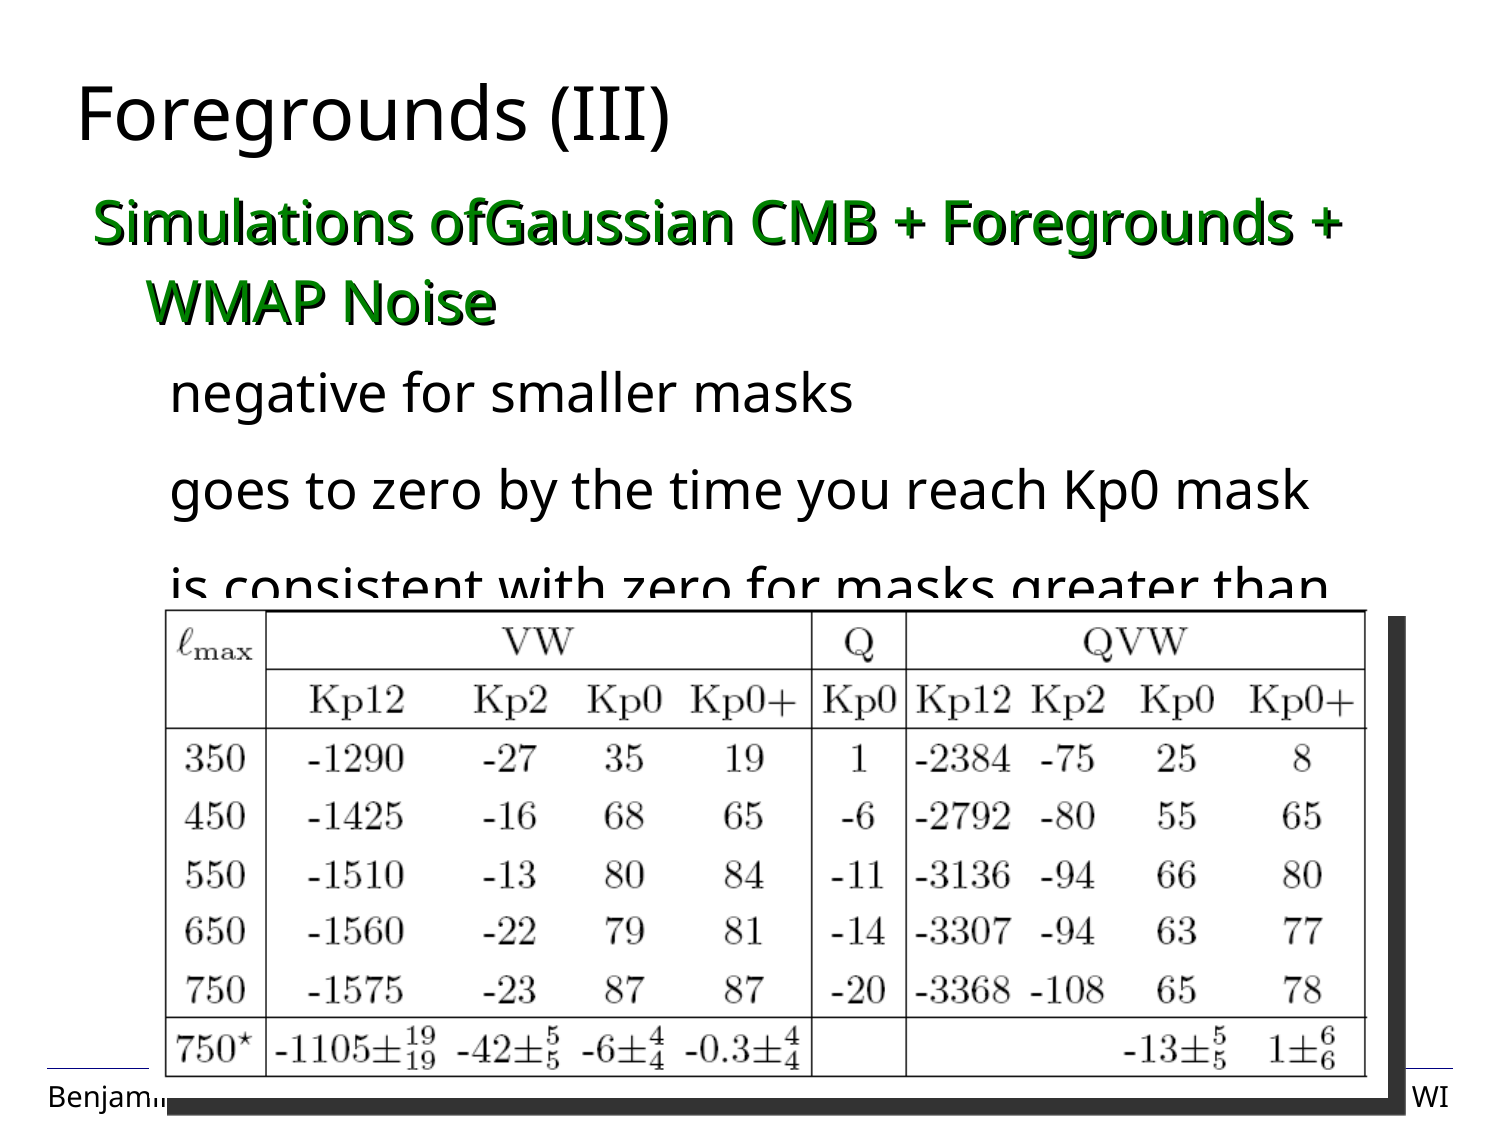

# Foregrounds (III)
Simulations ofGaussian CMB + Foregrounds + WMAP Noise
negative for smaller masks
goes to zero by the time you reach Kp0 mask
is consistent with zero for masks greater than kp0
August 2, 2008